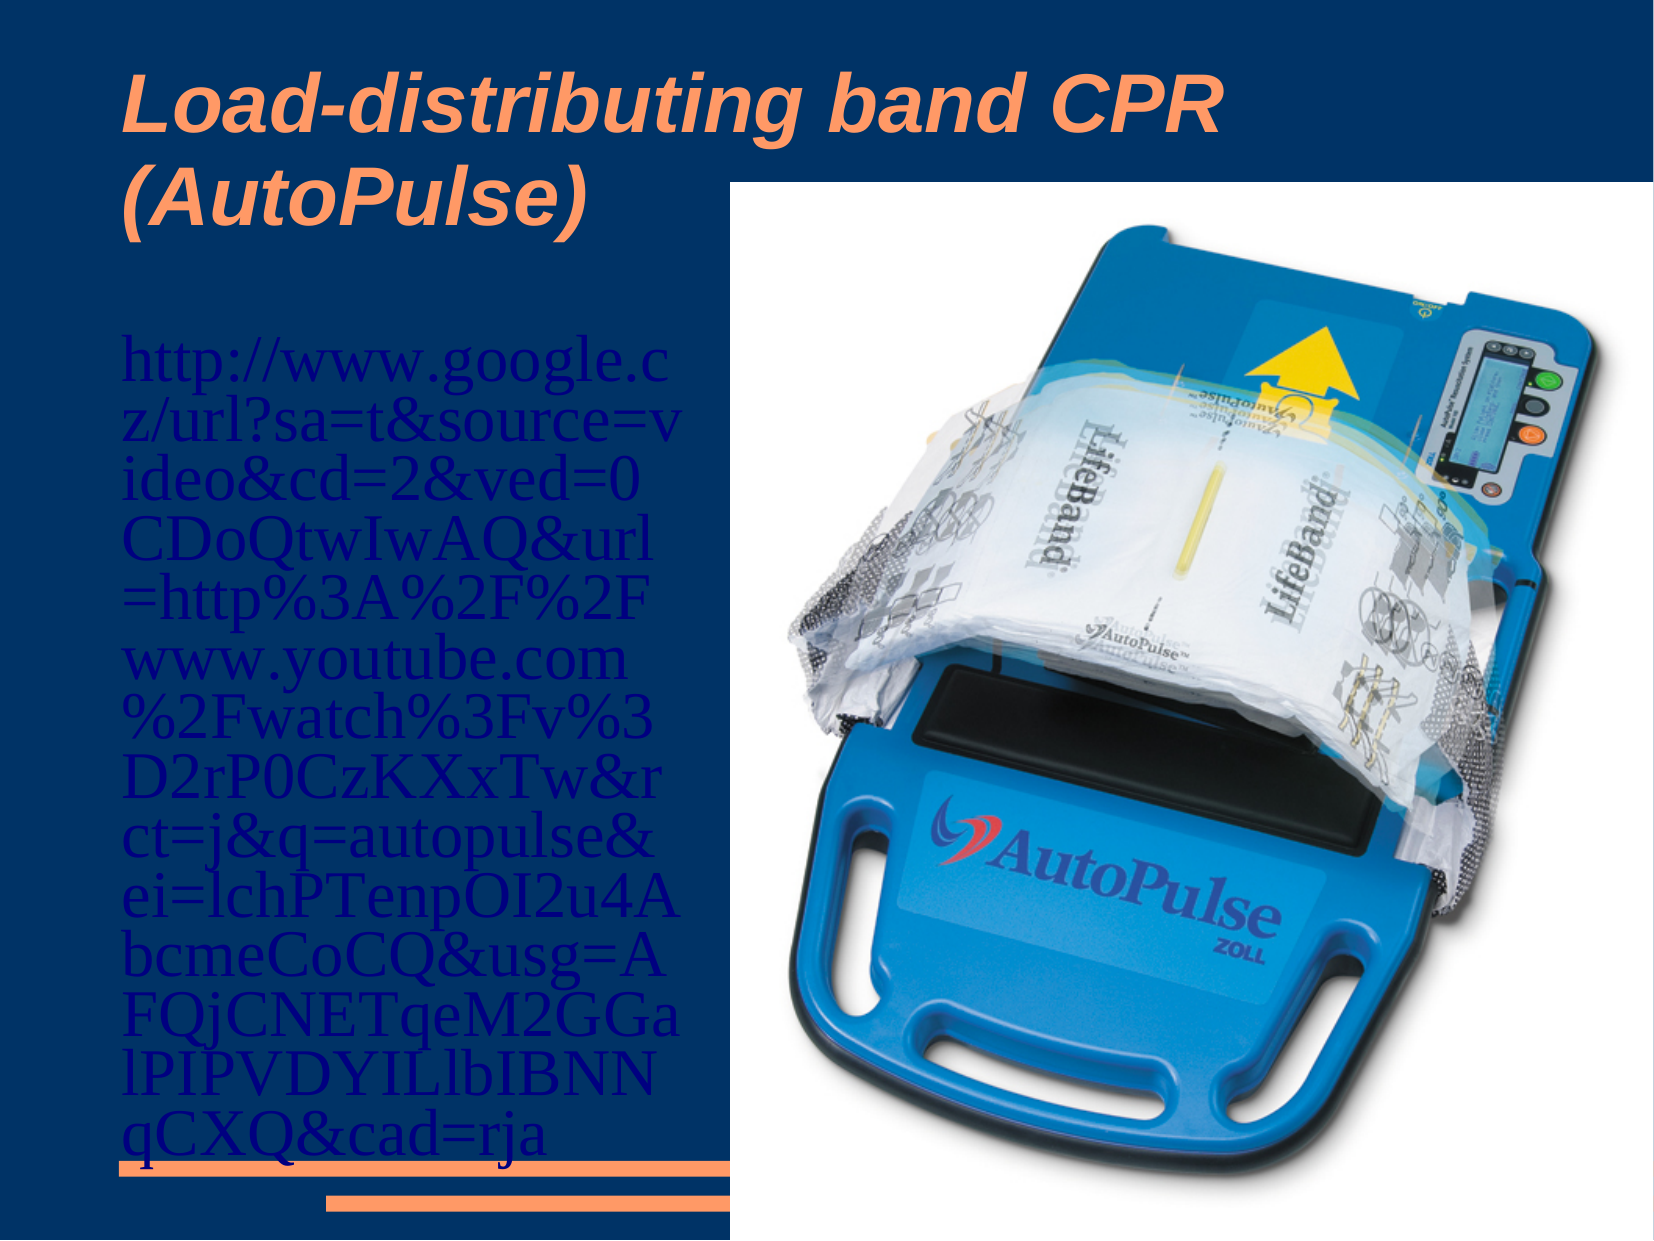

# Load-distributing band CPR (AutoPulse)
http://www.google.cz/url?sa=t&source=video&cd=2&ved=0CDoQtwIwAQ&url=http%3A%2F%2Fwww.youtube.com%2Fwatch%3Fv%3D2rP0CzKXxTw&rct=j&q=autopulse&ei=lchPTenpOI2u4AbcmeCoCQ&usg=AFQjCNETqeM2GGalPIPVDYILlbIBNNqCXQ&cad=rja
mechanická komprese hrudníku 100/min
elektrický pohon
+- výsledky